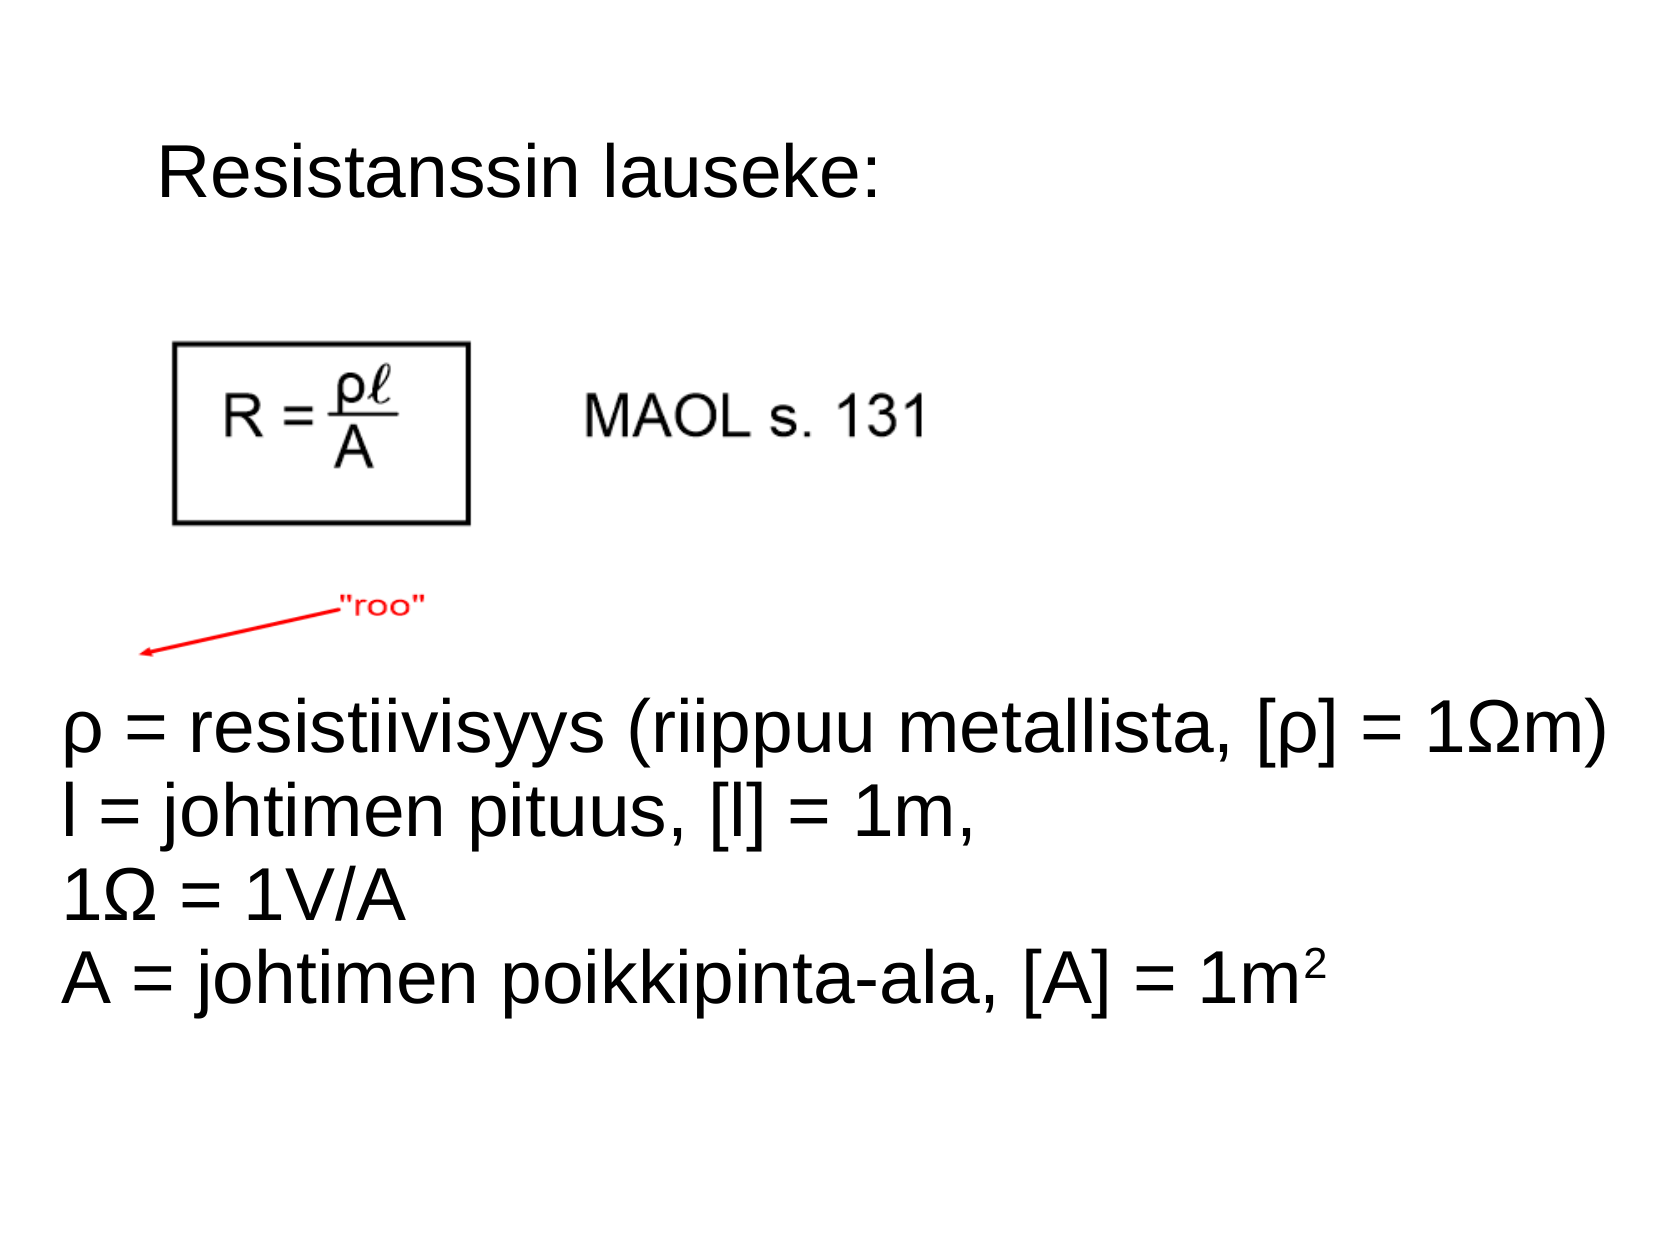

Resistanssin lauseke:
ρ = resistiivisyys (riippuu metallista, [ρ] = 1Ωm)
l = johtimen pituus, [l] = 1m,
1Ω = 1V/A
A = johtimen poikkipinta-ala, [A] = 1m2